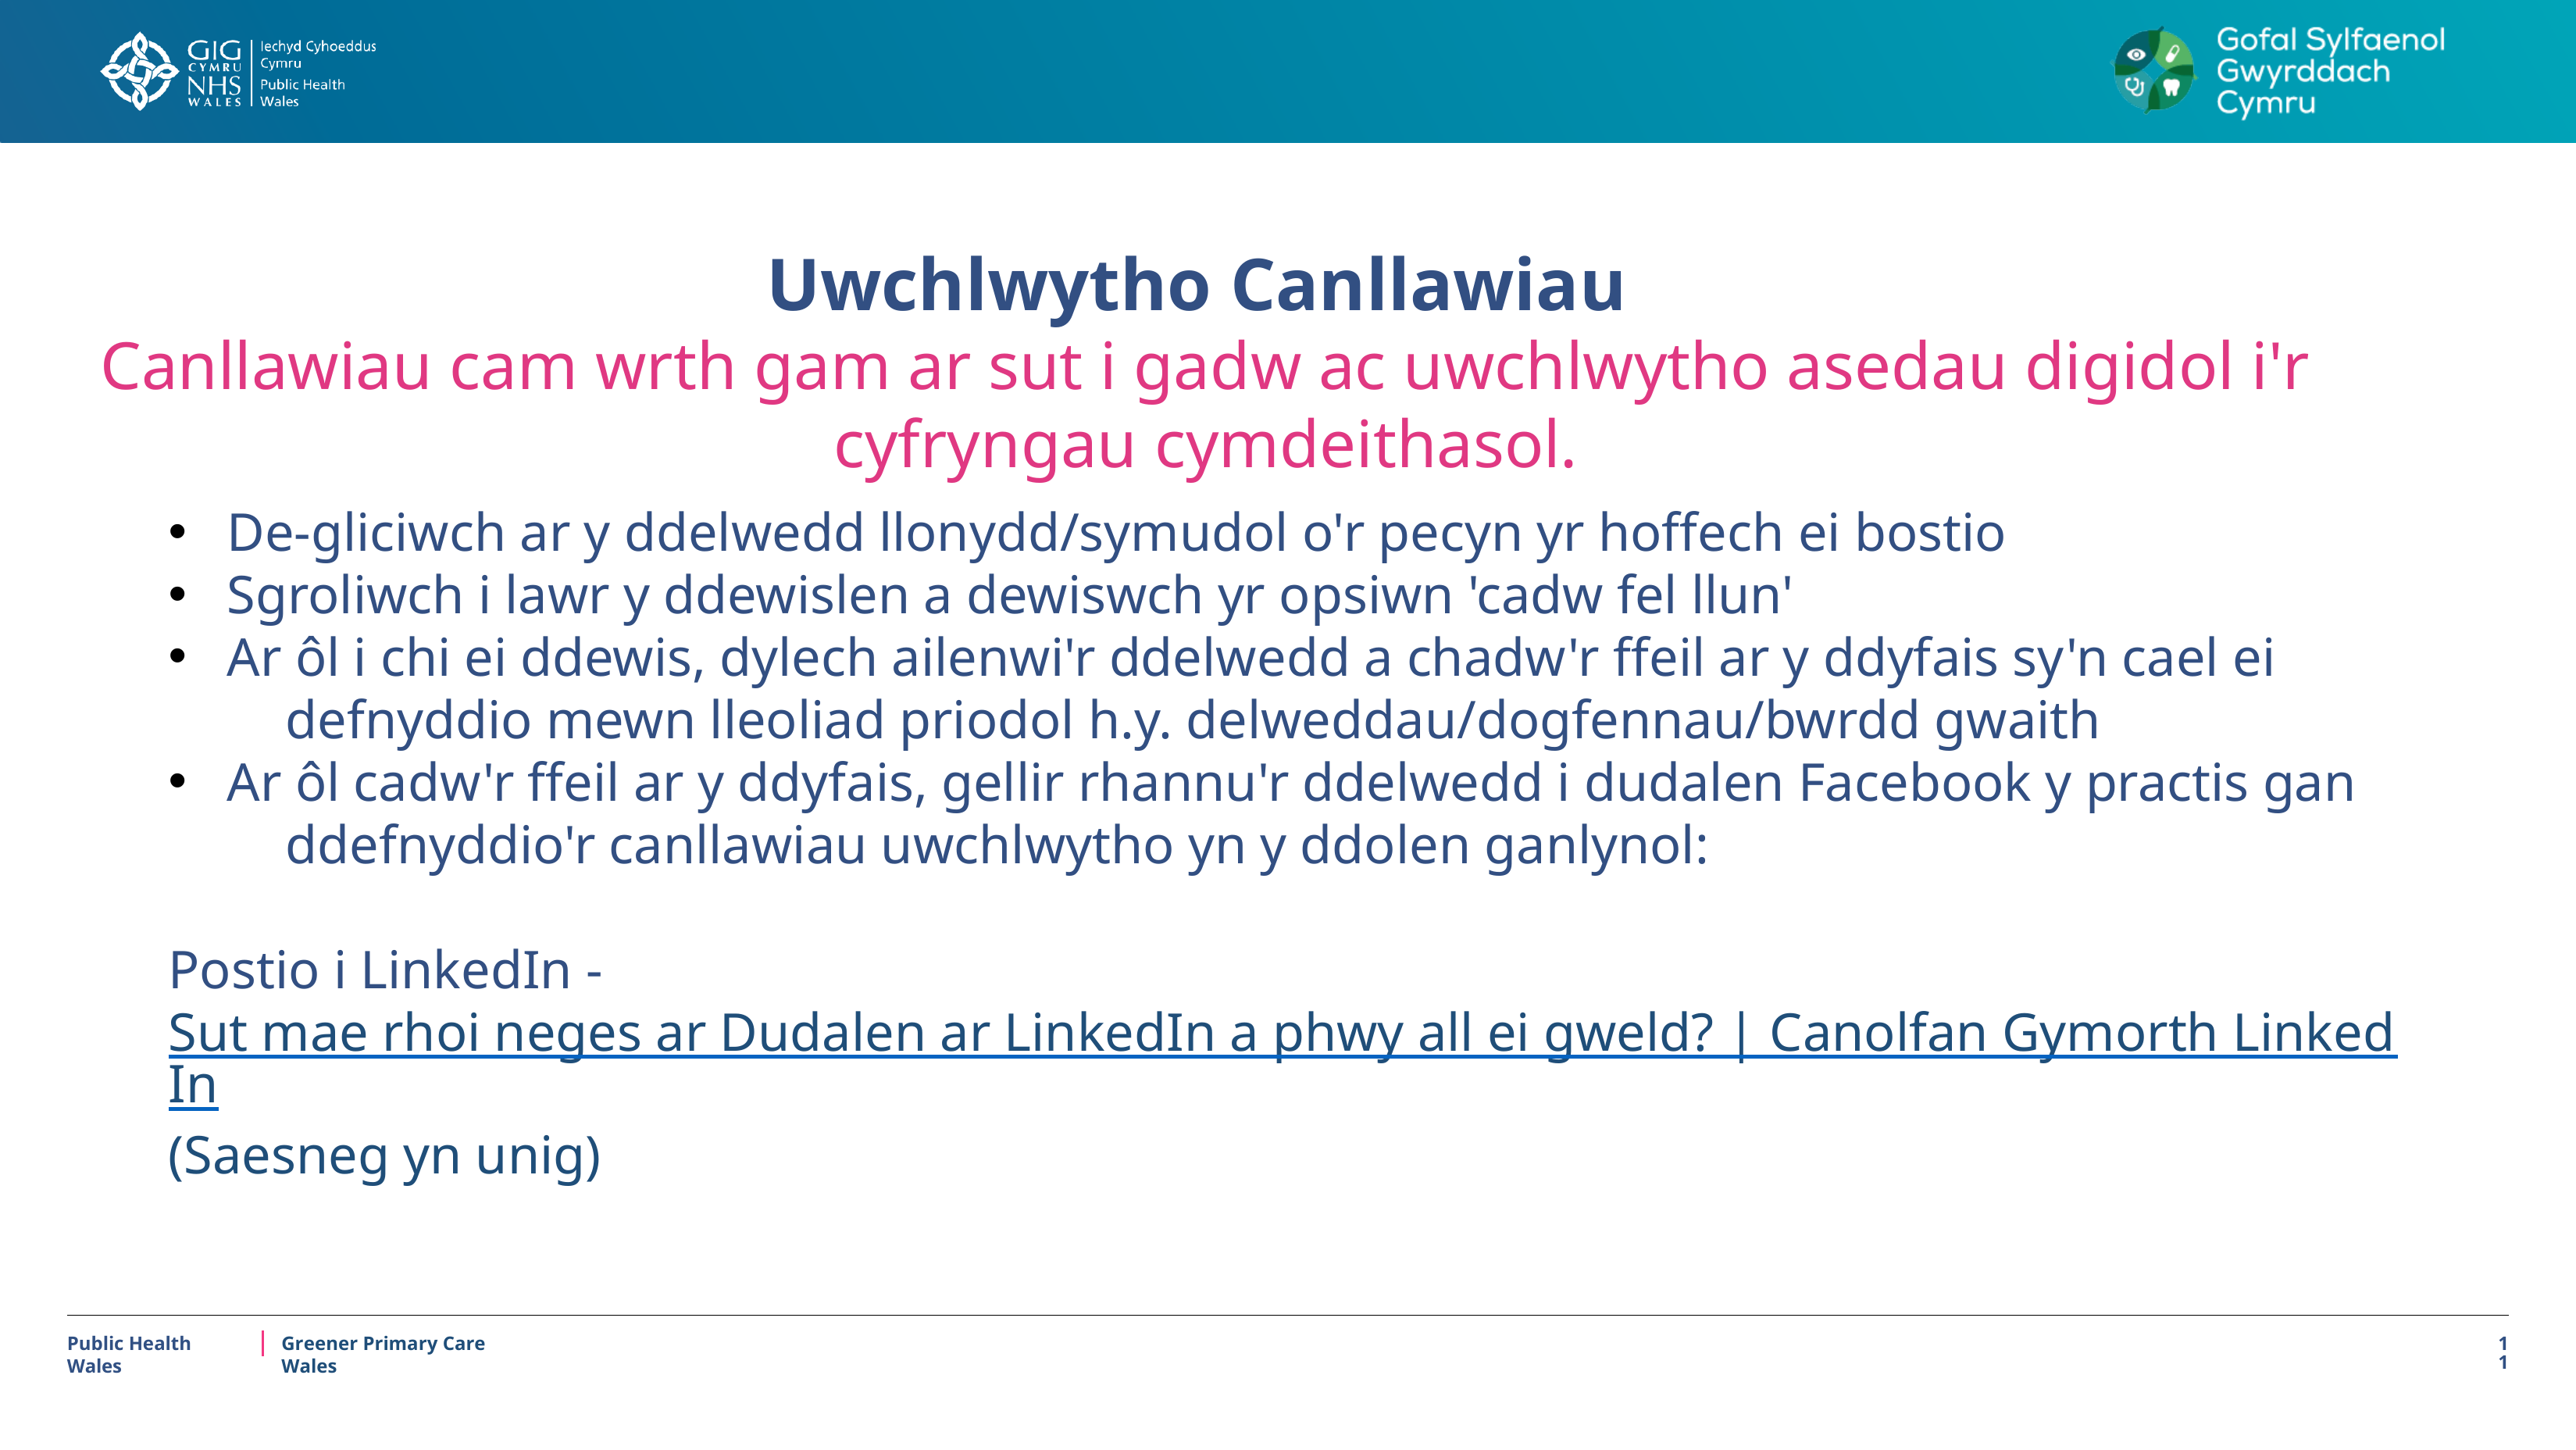

# Uwchlwytho Canllawiau Canllawiau cam wrth gam ar sut i gadw ac uwchlwytho asedau digidol i'r cyfryngau cymdeithasol.
De-gliciwch ar y ddelwedd llonydd/symudol o'r pecyn yr hoffech ei bostio
Sgroliwch i lawr y ddewislen a dewiswch yr opsiwn 'cadw fel llun'
Ar ôl i chi ei ddewis, dylech ailenwi'r ddelwedd a chadw'r ffeil ar y ddyfais sy'n cael ei defnyddio mewn lleoliad priodol h.y. delweddau/dogfennau/bwrdd gwaith
Ar ôl cadw'r ffeil ar y ddyfais, gellir rhannu'r ddelwedd i dudalen Facebook y practis gan ddefnyddio'r canllawiau uwchlwytho yn y ddolen ganlynol:
Postio i LinkedIn - Sut mae rhoi neges ar Dudalen ar LinkedIn a phwy all ei gweld? | Canolfan Gymorth LinkedIn(Saesneg yn unig)
Public Health Wales
Greener Primary Care Wales